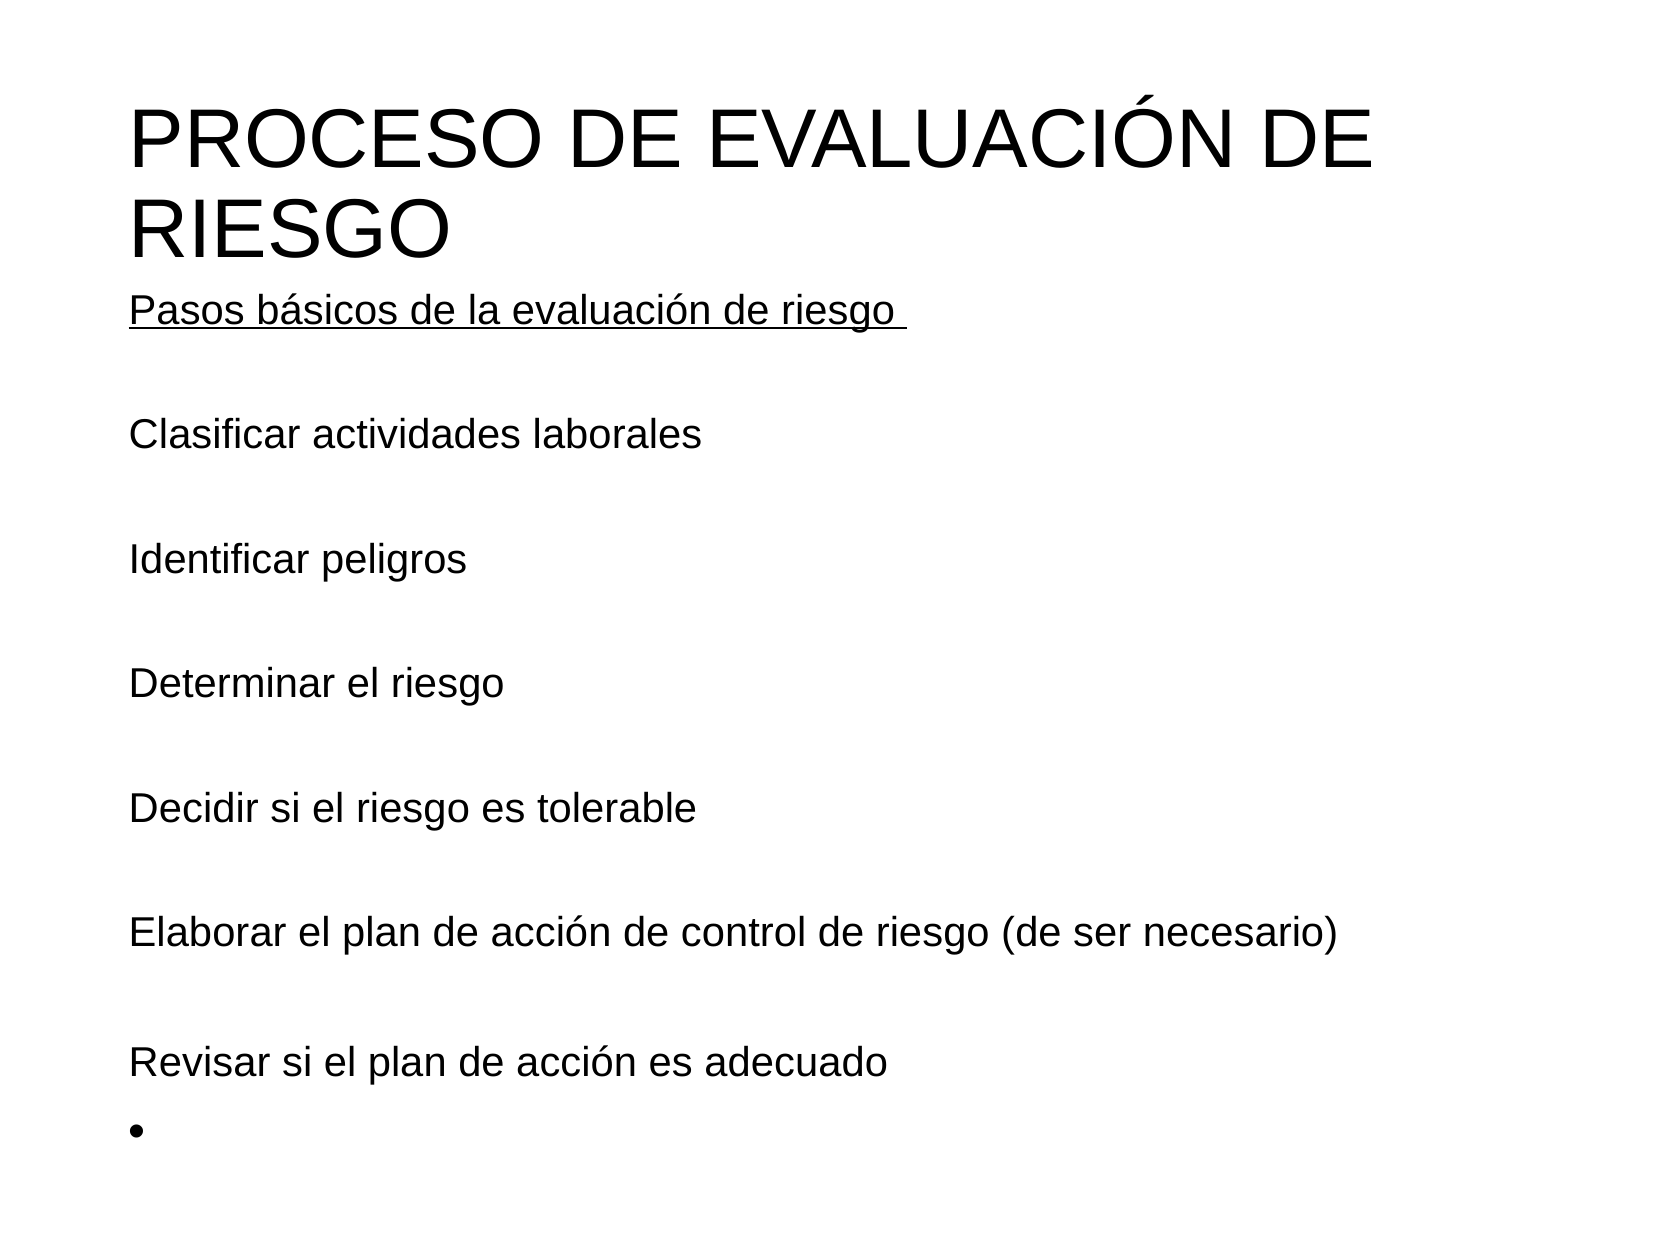

# PROCESO DE EVALUACIÓN DE RIESGO
Pasos básicos de la evaluación de riesgo
Clasificar actividades laborales
Identificar peligros
Determinar el riesgo
Decidir si el riesgo es tolerable
Elaborar el plan de acción de control de riesgo (de ser necesario)
Revisar si el plan de acción es adecuado